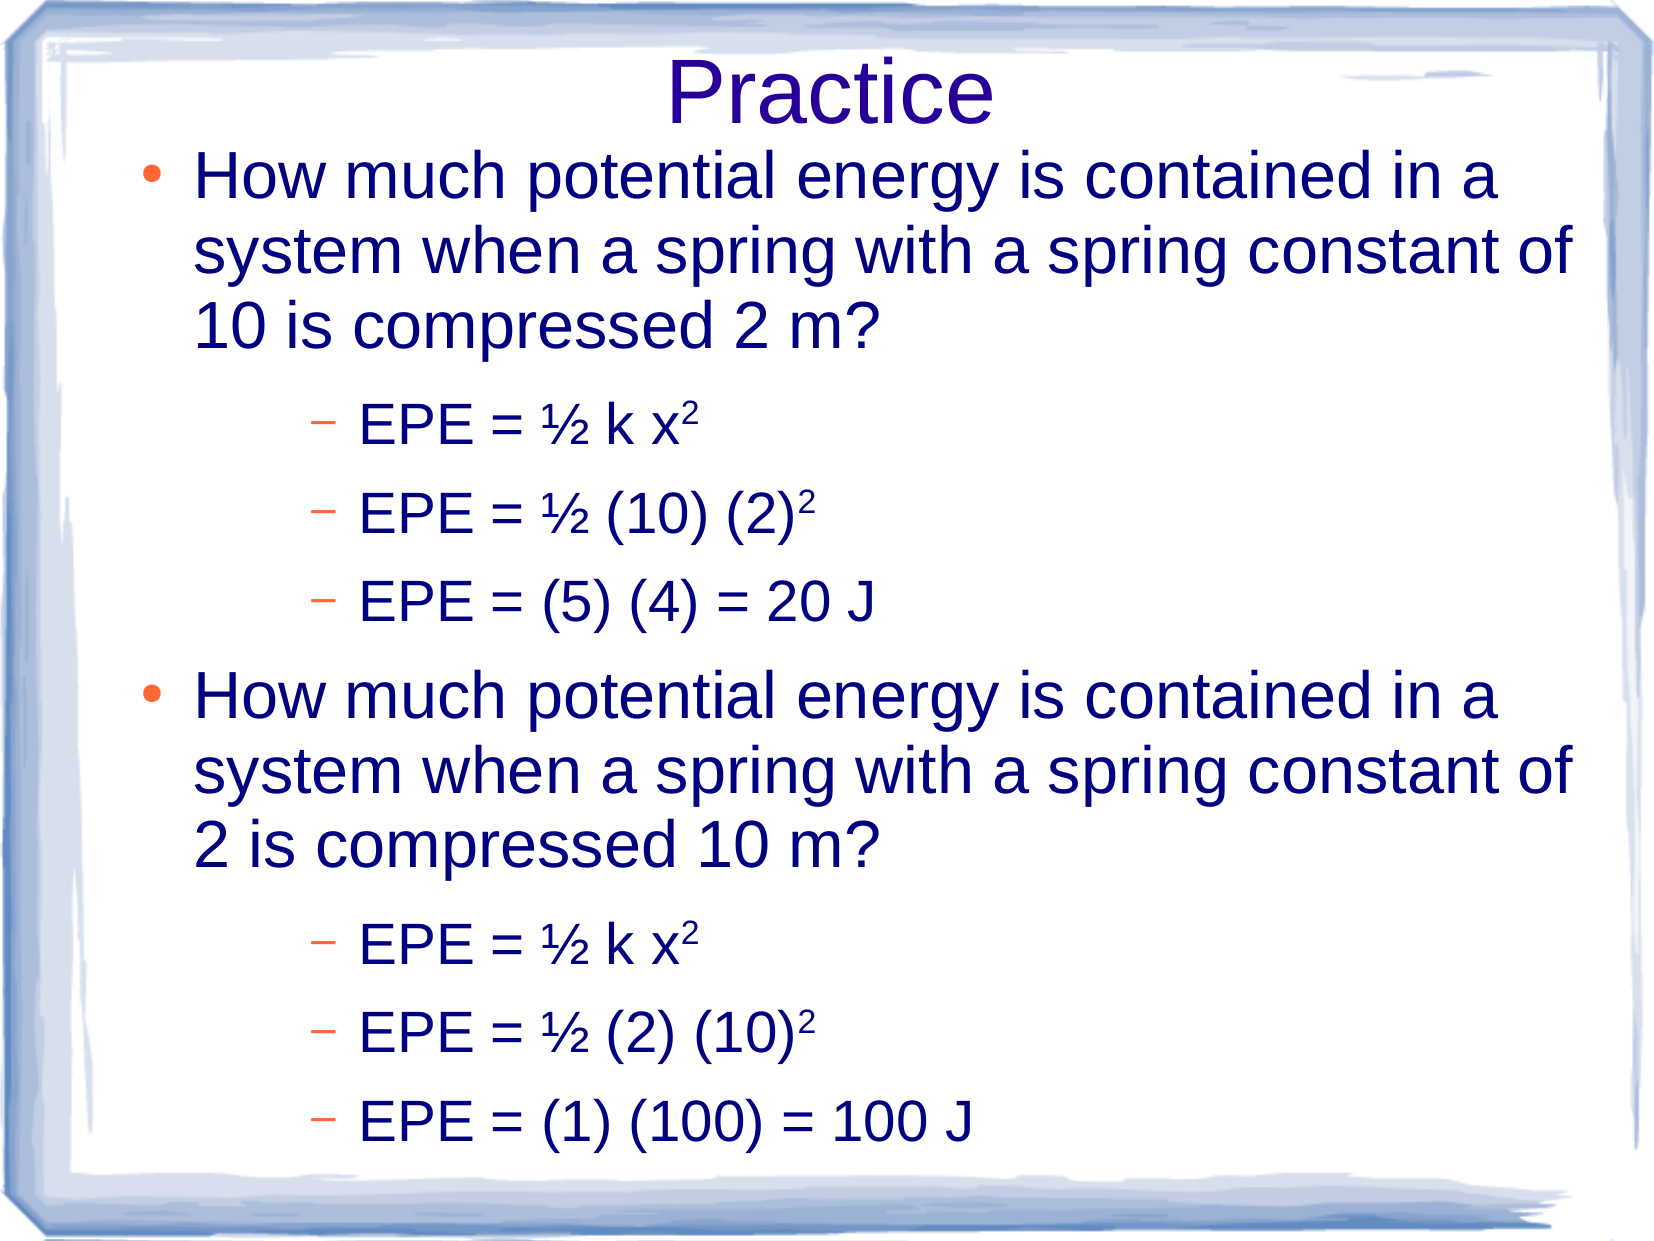

# Practice
How much potential energy is contained in a system when a spring with a spring constant of 10 is compressed 2 m?
EPE = ½ k x2
EPE = ½ (10) (2)2
EPE = (5) (4) = 20 J
How much potential energy is contained in a system when a spring with a spring constant of 2 is compressed 10 m?
EPE = ½ k x2
EPE = ½ (2) (10)2
EPE = (1) (100) = 100 J